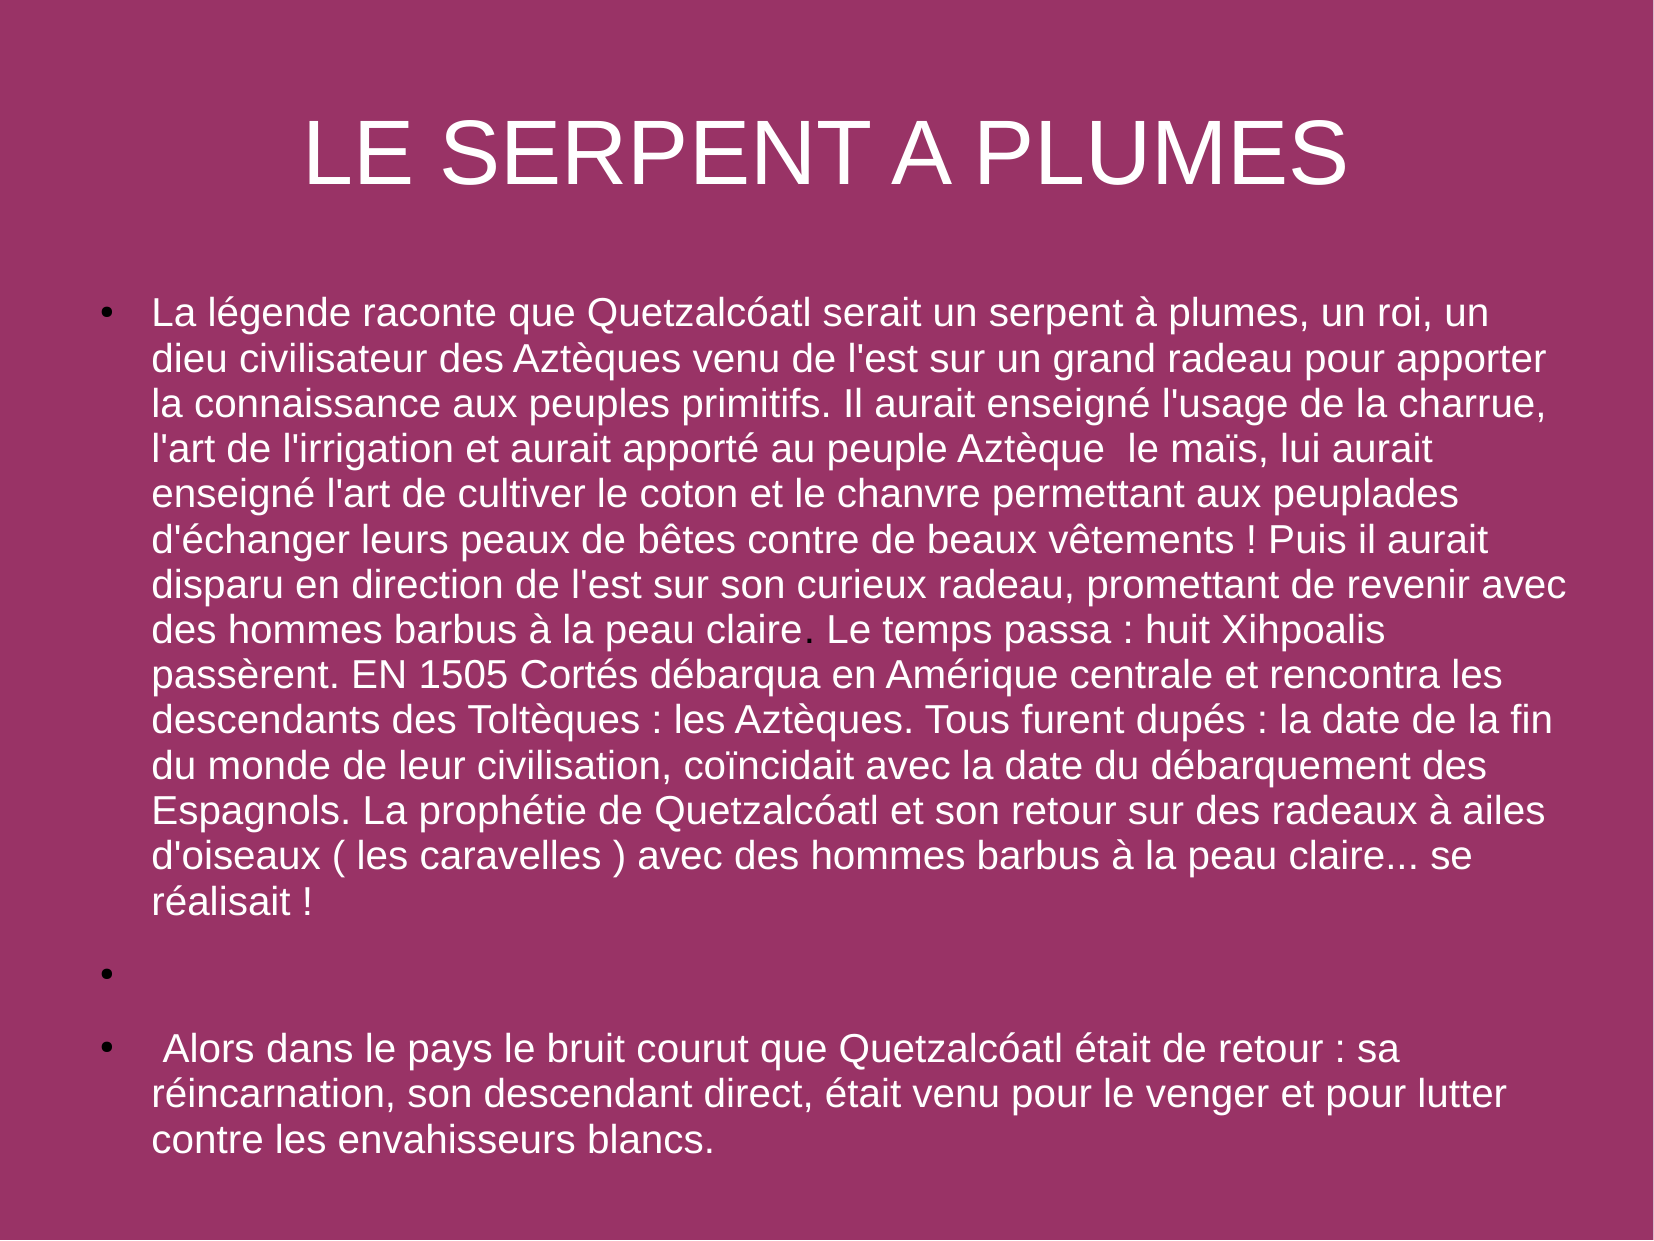

# LE SERPENT A PLUMES
La légende raconte que Quetzalcóatl serait un serpent à plumes, un roi, un dieu civilisateur des Aztèques venu de l'est sur un grand radeau pour apporter la connaissance aux peuples primitifs. Il aurait enseigné l'usage de la charrue, l'art de l'irrigation et aurait apporté au peuple Aztèque le maïs, lui aurait enseigné l'art de cultiver le coton et le chanvre permettant aux peuplades d'échanger leurs peaux de bêtes contre de beaux vêtements ! Puis il aurait disparu en direction de l'est sur son curieux radeau, promettant de revenir avec des hommes barbus à la peau claire. Le temps passa : huit Xihpoalis passèrent. EN 1505 Cortés débarqua en Amérique centrale et rencontra les descendants des Toltèques : les Aztèques. Tous furent dupés : la date de la fin du monde de leur civilisation, coïncidait avec la date du débarquement des Espagnols. La prophétie de Quetzalcóatl et son retour sur des radeaux à ailes d'oiseaux ( les caravelles ) avec des hommes barbus à la peau claire... se réalisait !
 Alors dans le pays le bruit courut que Quetzalcóatl était de retour : sa réincarnation, son descendant direct, était venu pour le venger et pour lutter contre les envahisseurs blancs.